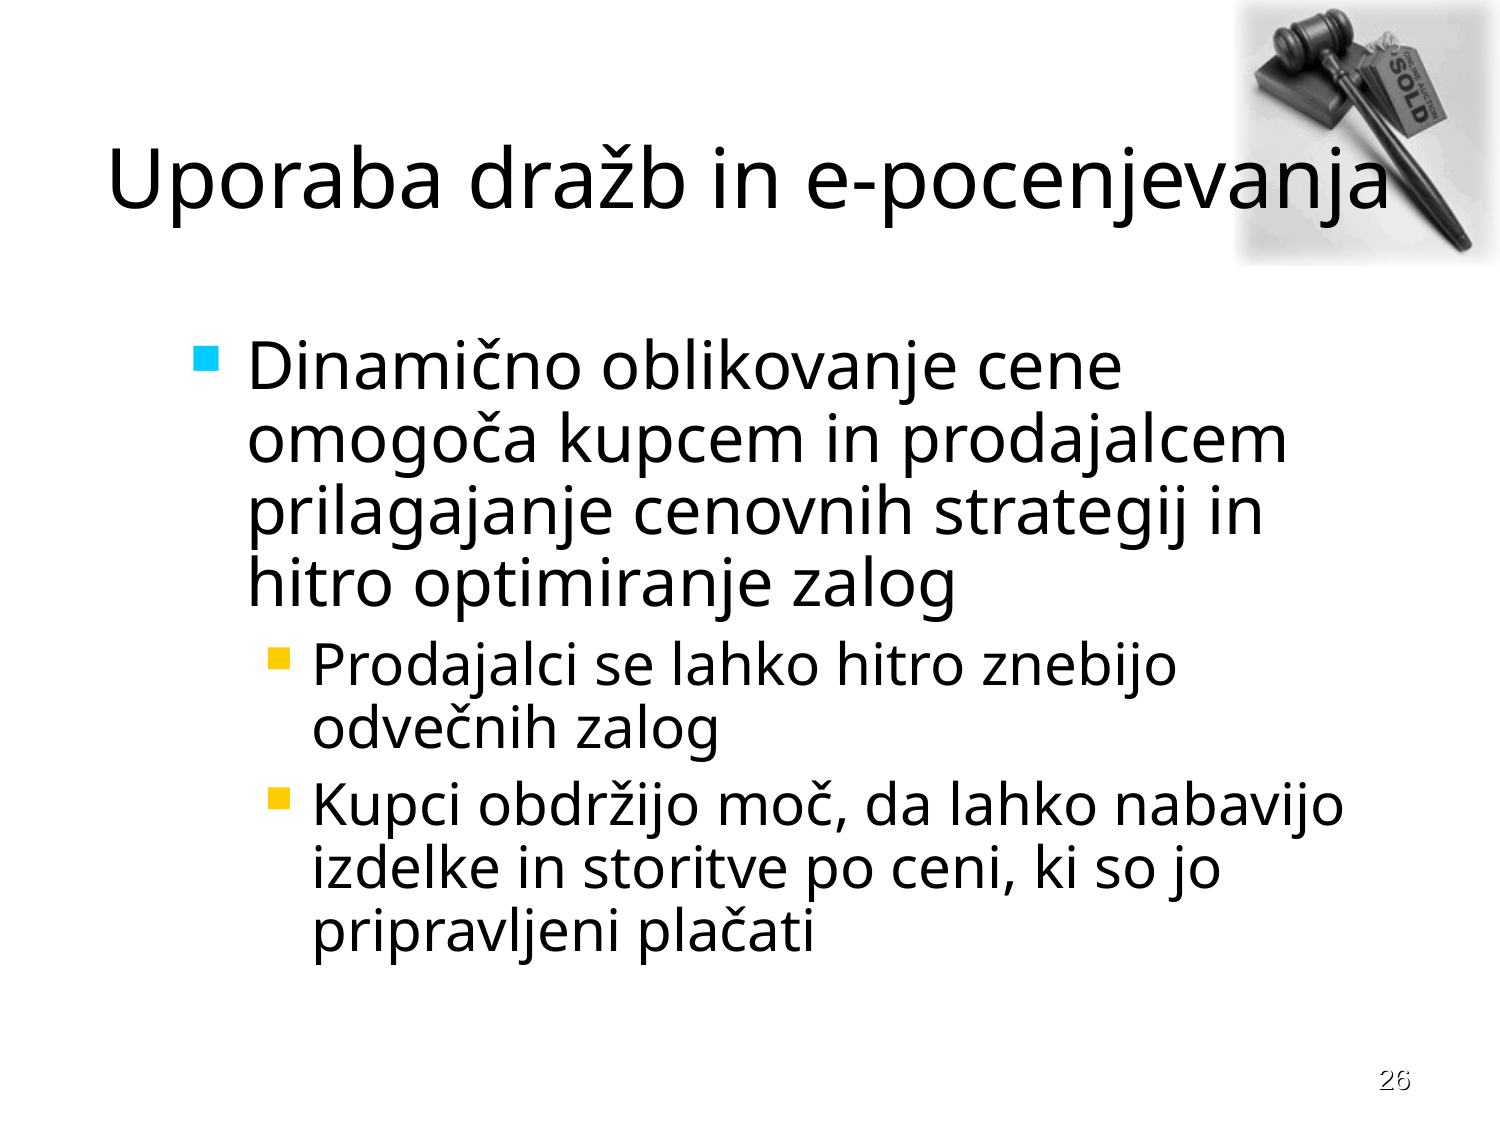

# Uporaba dražb in e-pocenjevanja
Dinamično oblikovanje cene omogoča kupcem in prodajalcem prilagajanje cenovnih strategij in hitro optimiranje zalog
Prodajalci se lahko hitro znebijo odvečnih zalog
Kupci obdržijo moč, da lahko nabavijo izdelke in storitve po ceni, ki so jo pripravljeni plačati